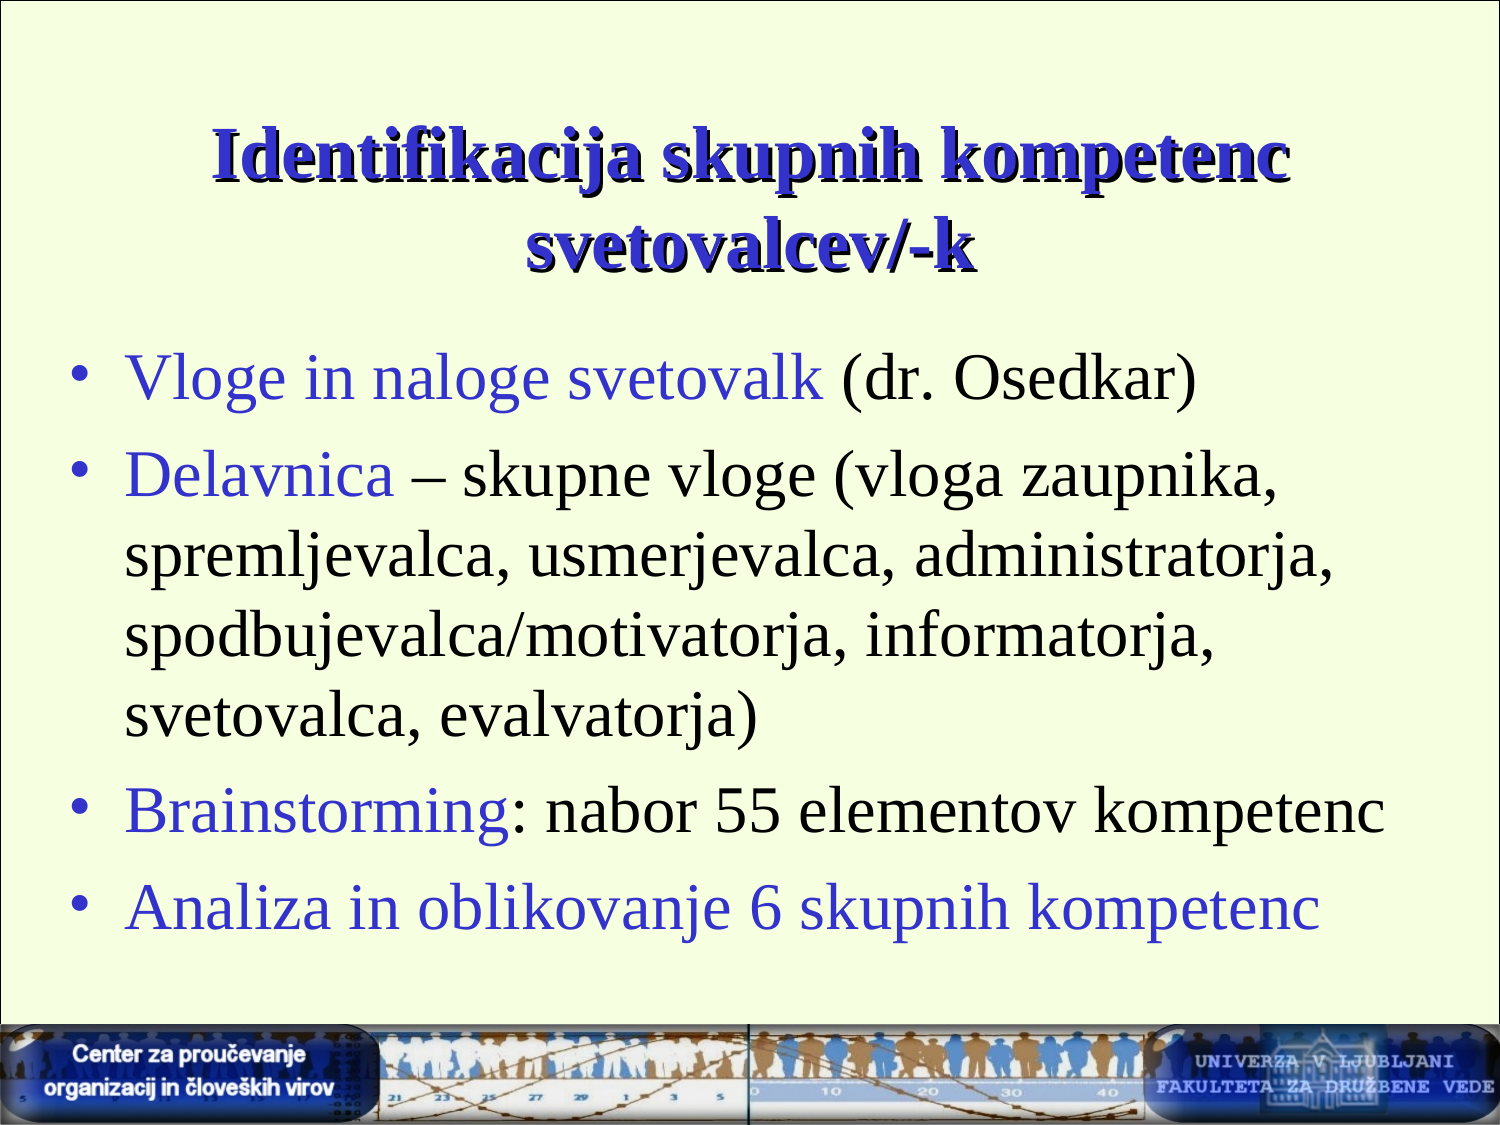

# Identifikacija skupnih kompetenc svetovalcev/-k
Vloge in naloge svetovalk (dr. Osedkar)
Delavnica – skupne vloge (vloga zaupnika, spremljevalca, usmerjevalca, administratorja, spodbujevalca/motivatorja, informatorja, svetovalca, evalvatorja)
Brainstorming: nabor 55 elementov kompetenc
Analiza in oblikovanje 6 skupnih kompetenc